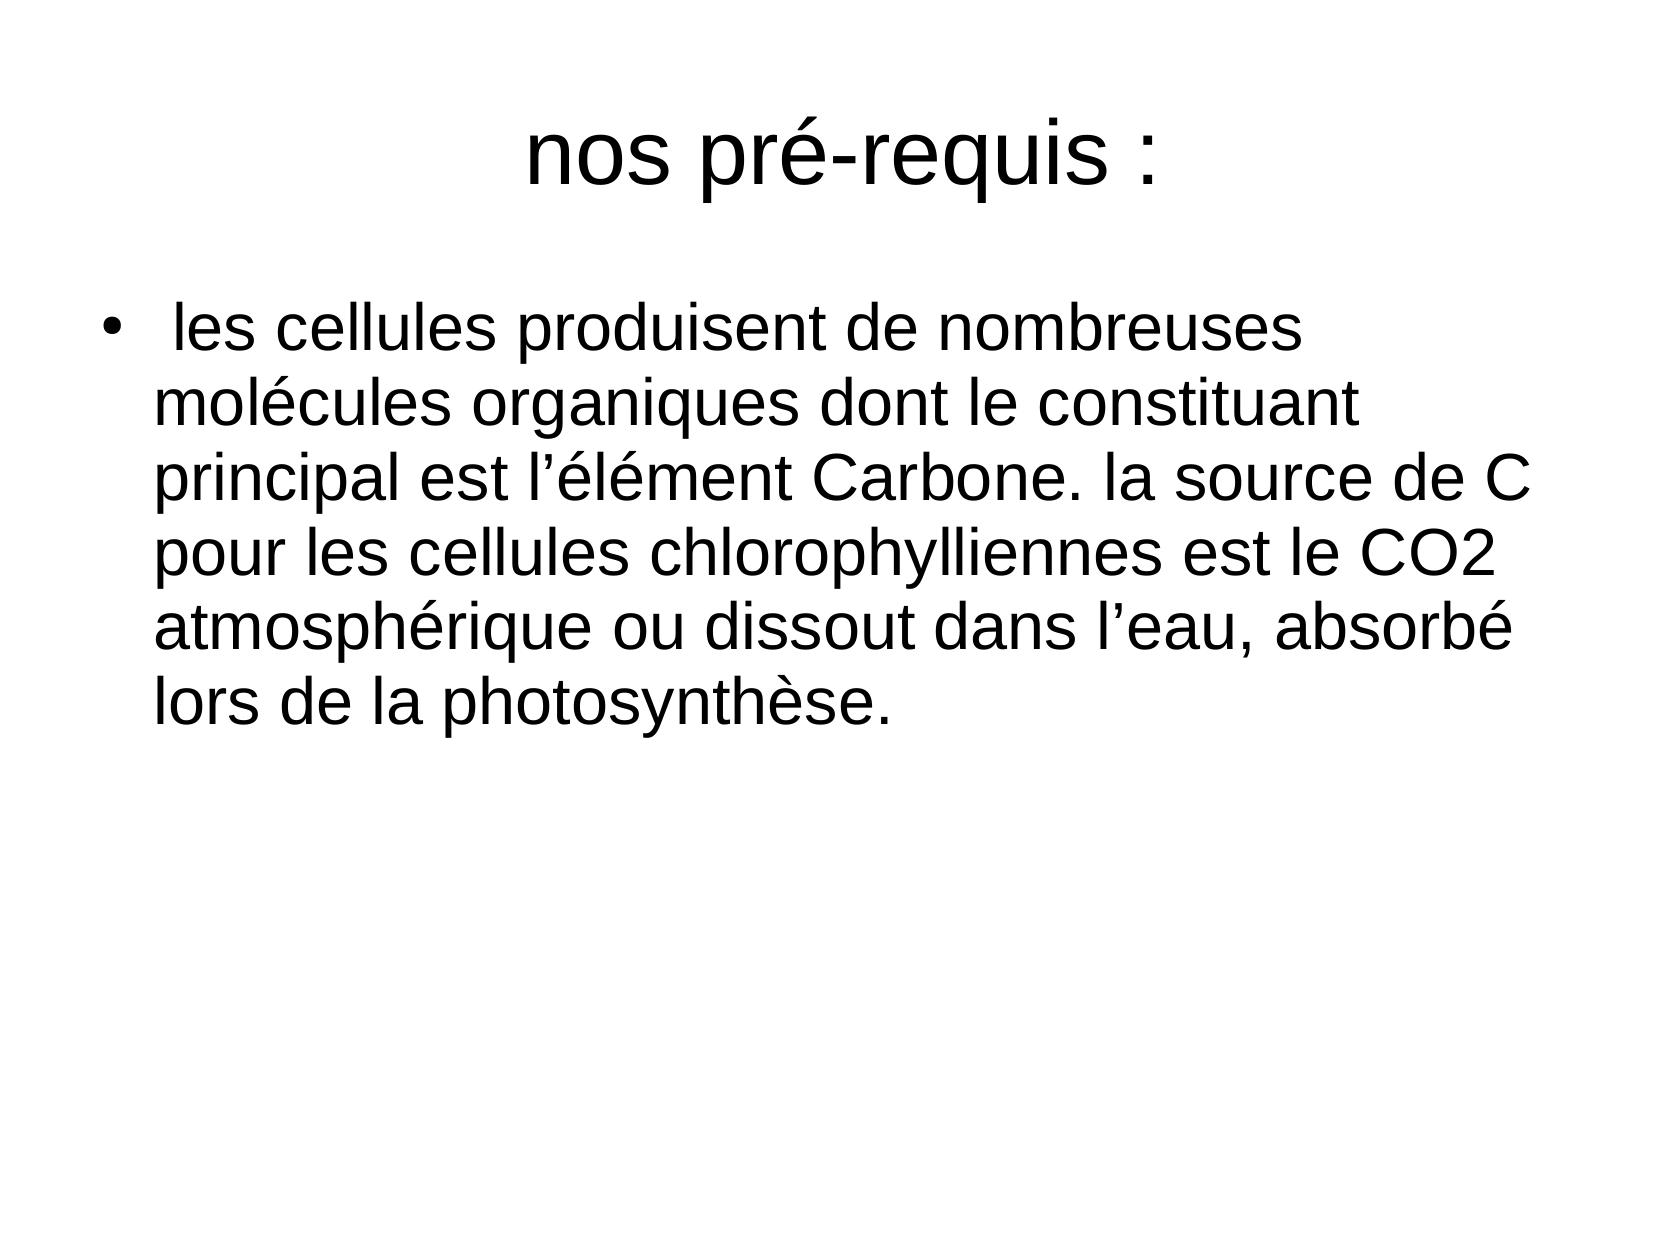

# nos pré-requis :
 les cellules produisent de nombreuses molécules organiques dont le constituant principal est l’élément Carbone. la source de C pour les cellules chlorophylliennes est le CO2 atmosphérique ou dissout dans l’eau, absorbé lors de la photosynthèse.